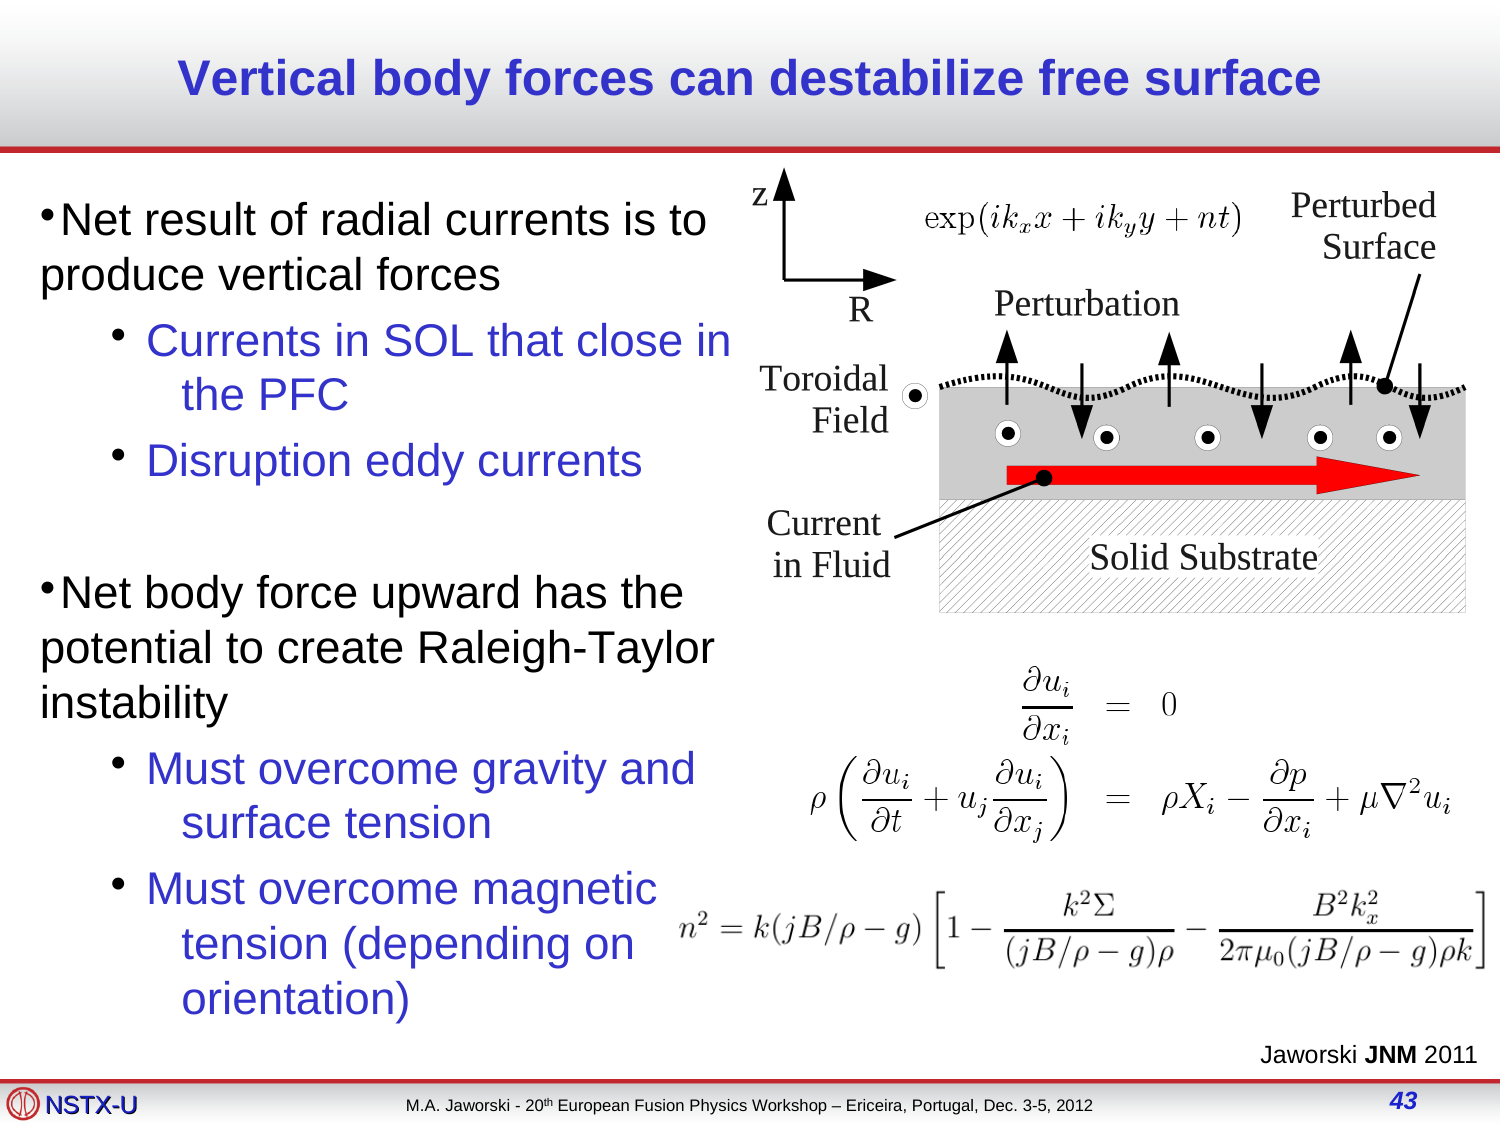

# Vertical body forces can destabilize free surface
Net result of radial currents is to produce vertical forces
Currents in SOL that close in the PFC
Disruption eddy currents
Net body force upward has the potential to create Raleigh-Taylor instability
Must overcome gravity and surface tension
Must overcome magnetic tension (depending on orientation)
Jaworski JNM 2011